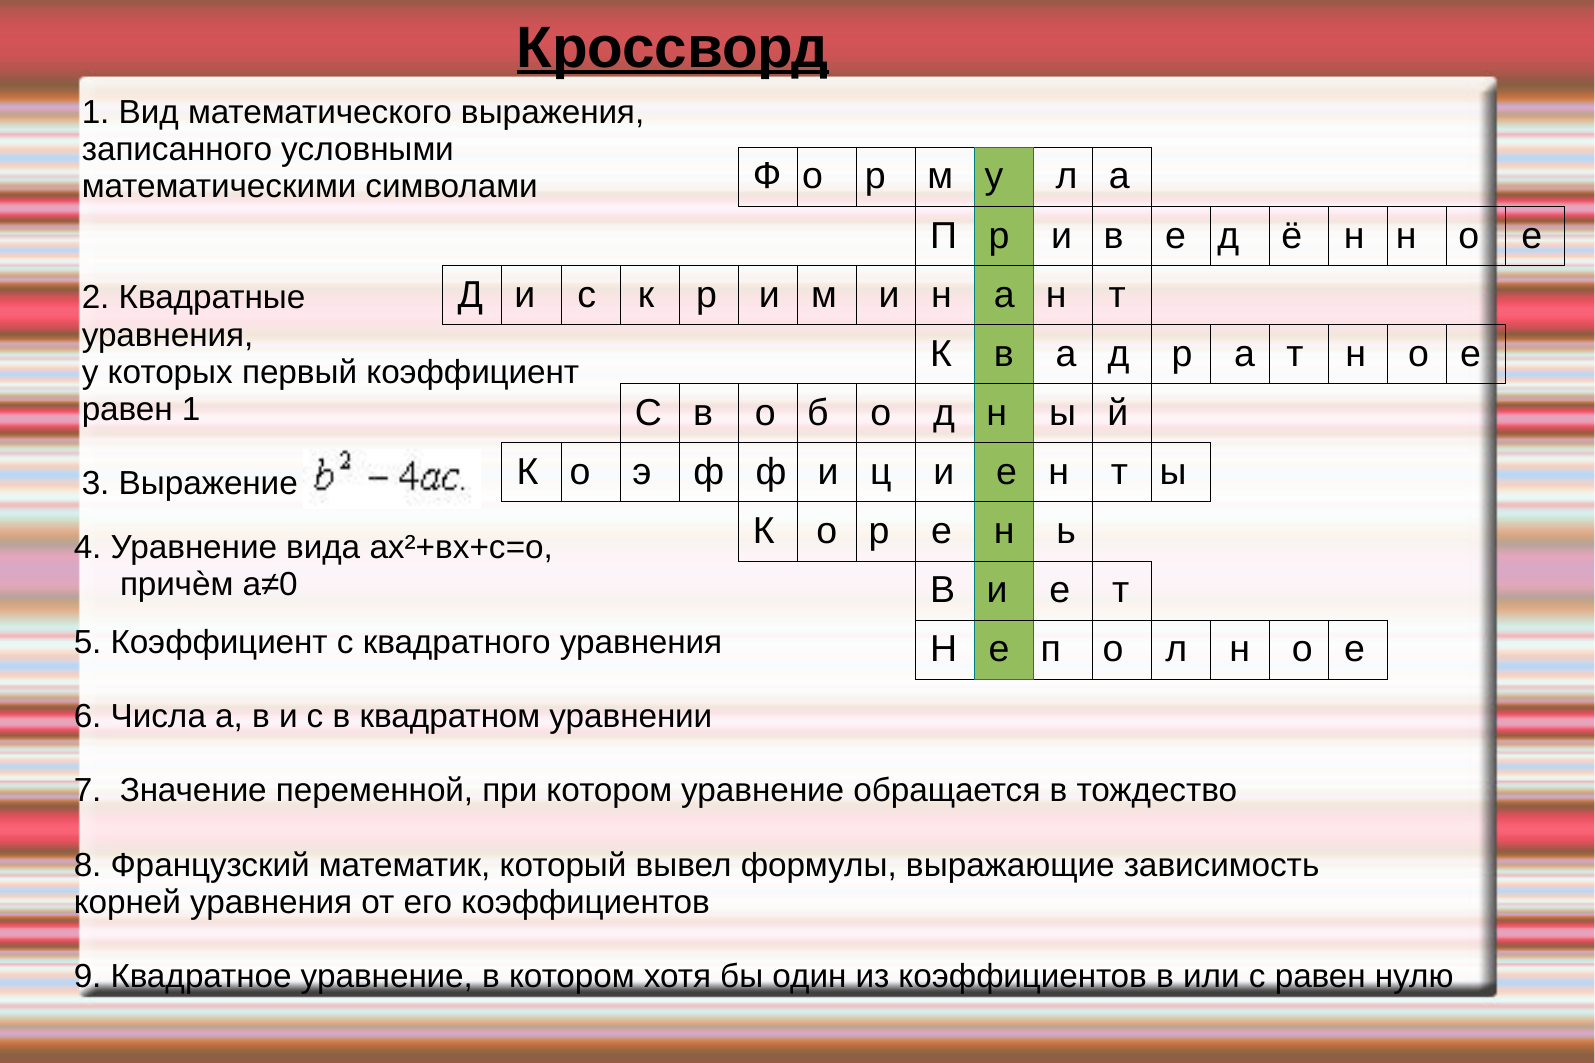

Кроссворд
1. Вид математического выражения, записанного условными
математическими символами
2. Квадратные
уравнения,
у которых первый коэффициент
равен 1
3. Выражение
Ф о р м у л а
П р и в е д ё н н о е
Д и с к р и м и н а н т
К в а д р а т н о е
С в о б о д н ы й
К о э ф ф и ц и е н т ы
К о р е н ь
4. Уравнение вида ах²+вх+с=о,
 причѐм а≠0
В и е т
5. Коэффициент с квадратного уравнения
6. Числа а, в и с в квадратном уравнении
7. Значение переменной, при котором уравнение обращается в тождество
8. Французский математик, который вывел формулы, выражающие зависимость
корней уравнения от его коэффициентов
9. Квадратное уравнение, в котором хотя бы один из коэффициентов в или с равен нулю
Н е п о л н о е